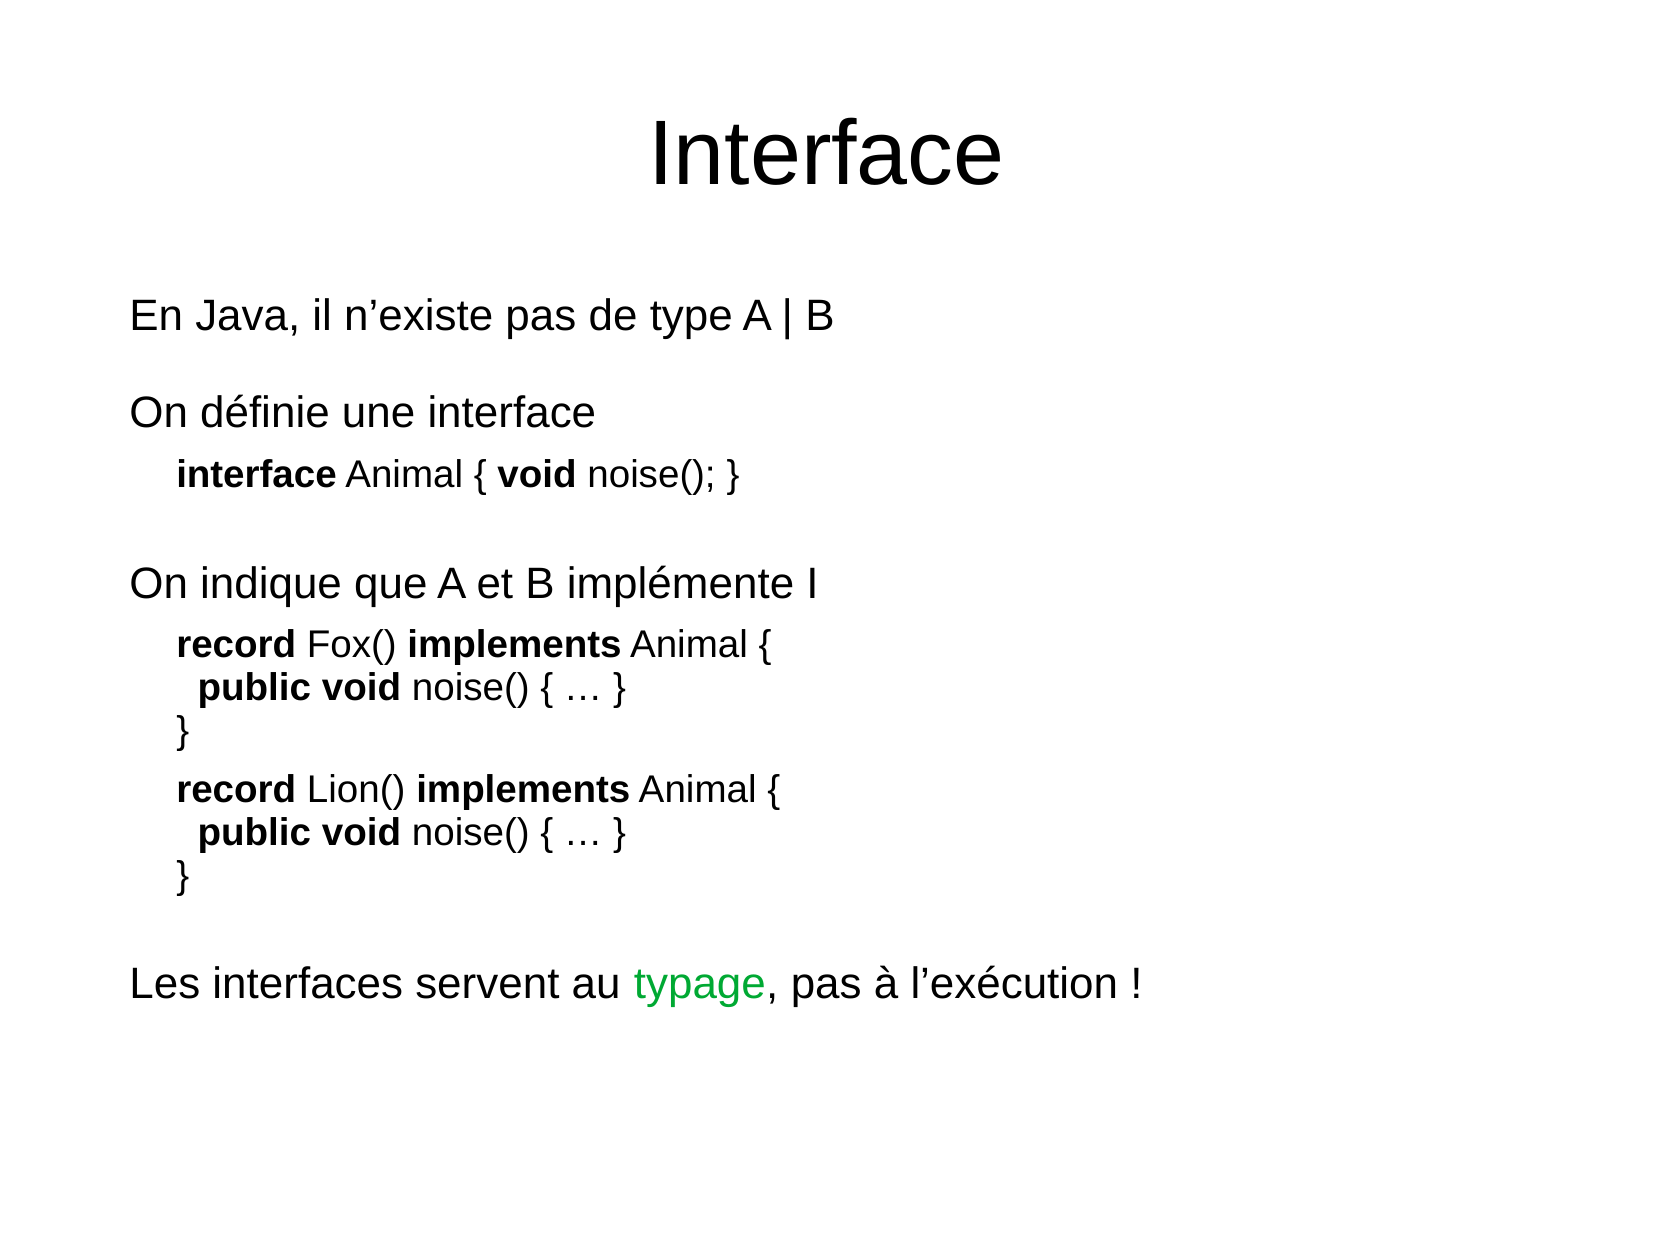

# Interface
En Java, il n’existe pas de type A | B
On définie une interface
interface Animal { void noise(); }
On indique que A et B implémente I
record Fox() implements Animal {
 public void noise() { … }
}
record Lion() implements Animal {
 public void noise() { … }
}
Les interfaces servent au typage, pas à l’exécution !